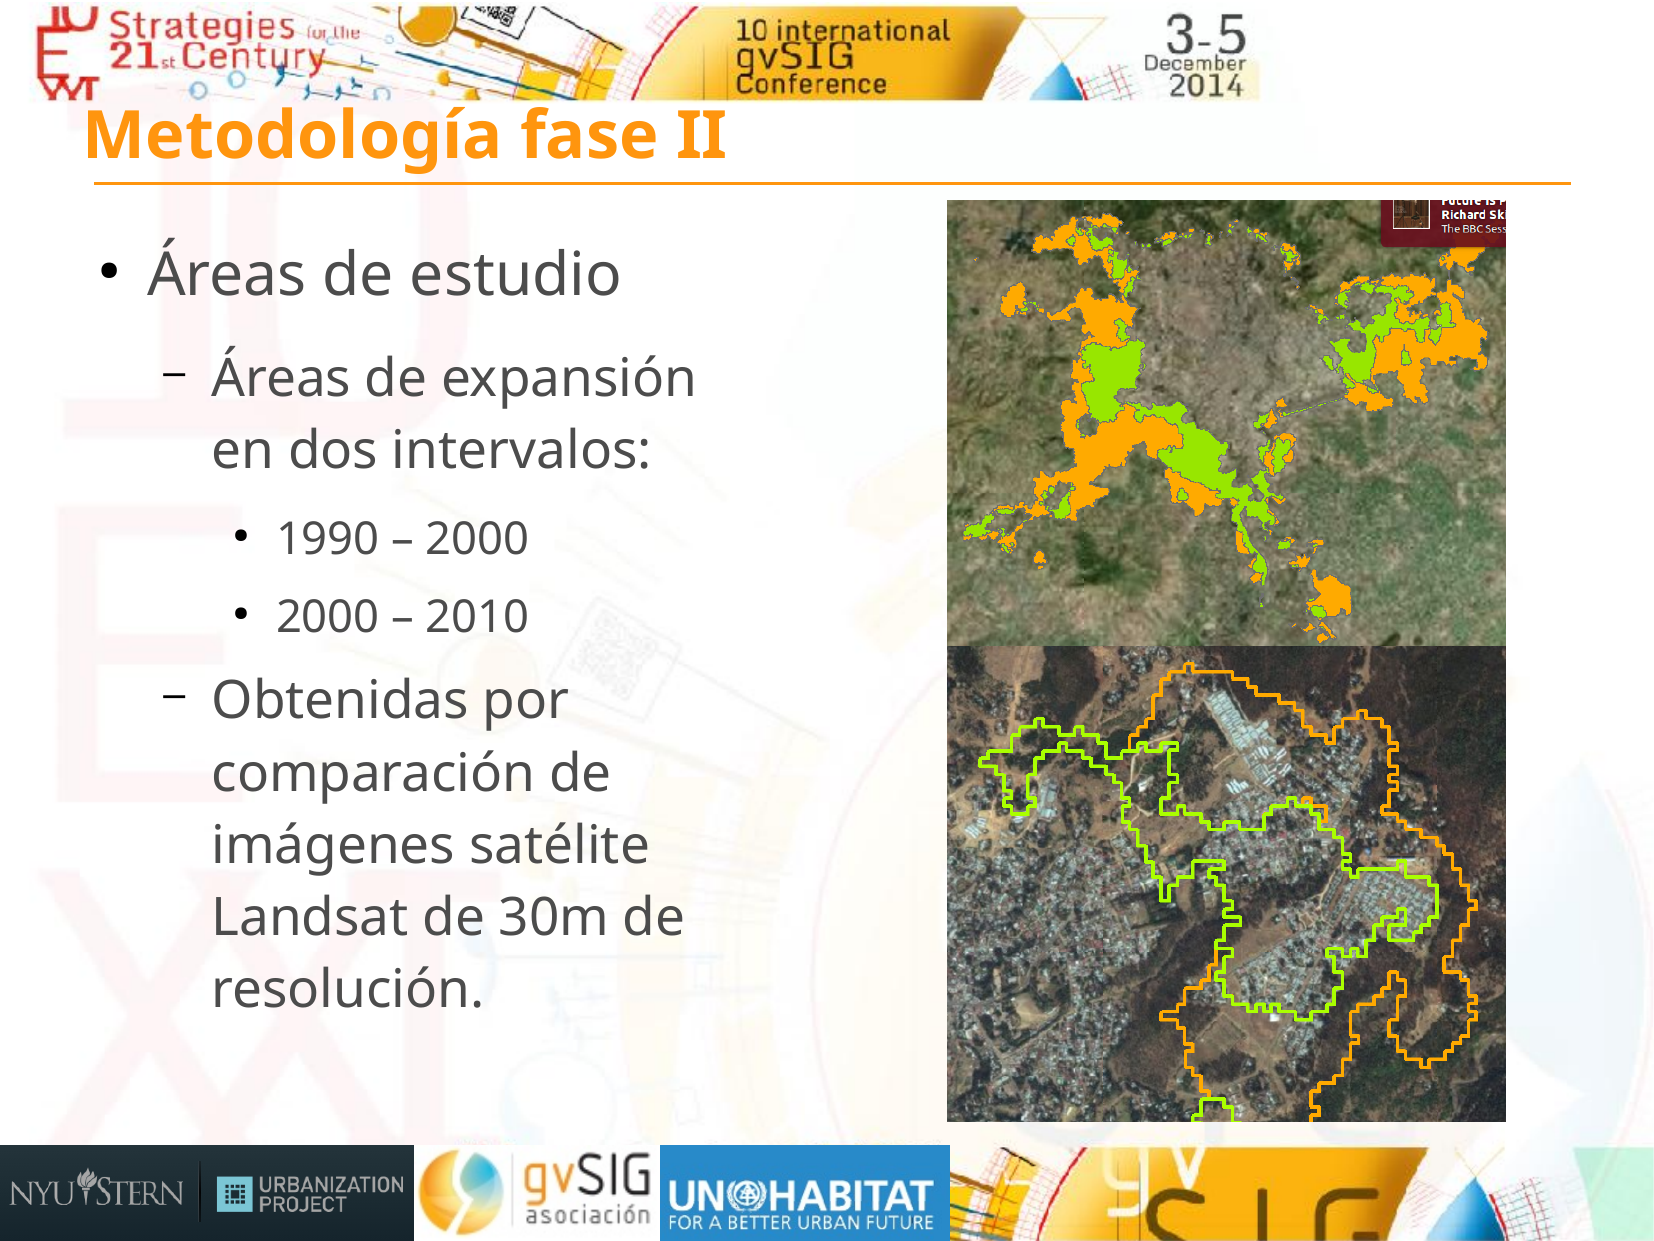

Metodología fase II
# Áreas de estudio
Áreas de expansión en dos intervalos:
1990 – 2000
2000 – 2010
Obtenidas por comparación de imágenes satélite Landsat de 30m de resolución.